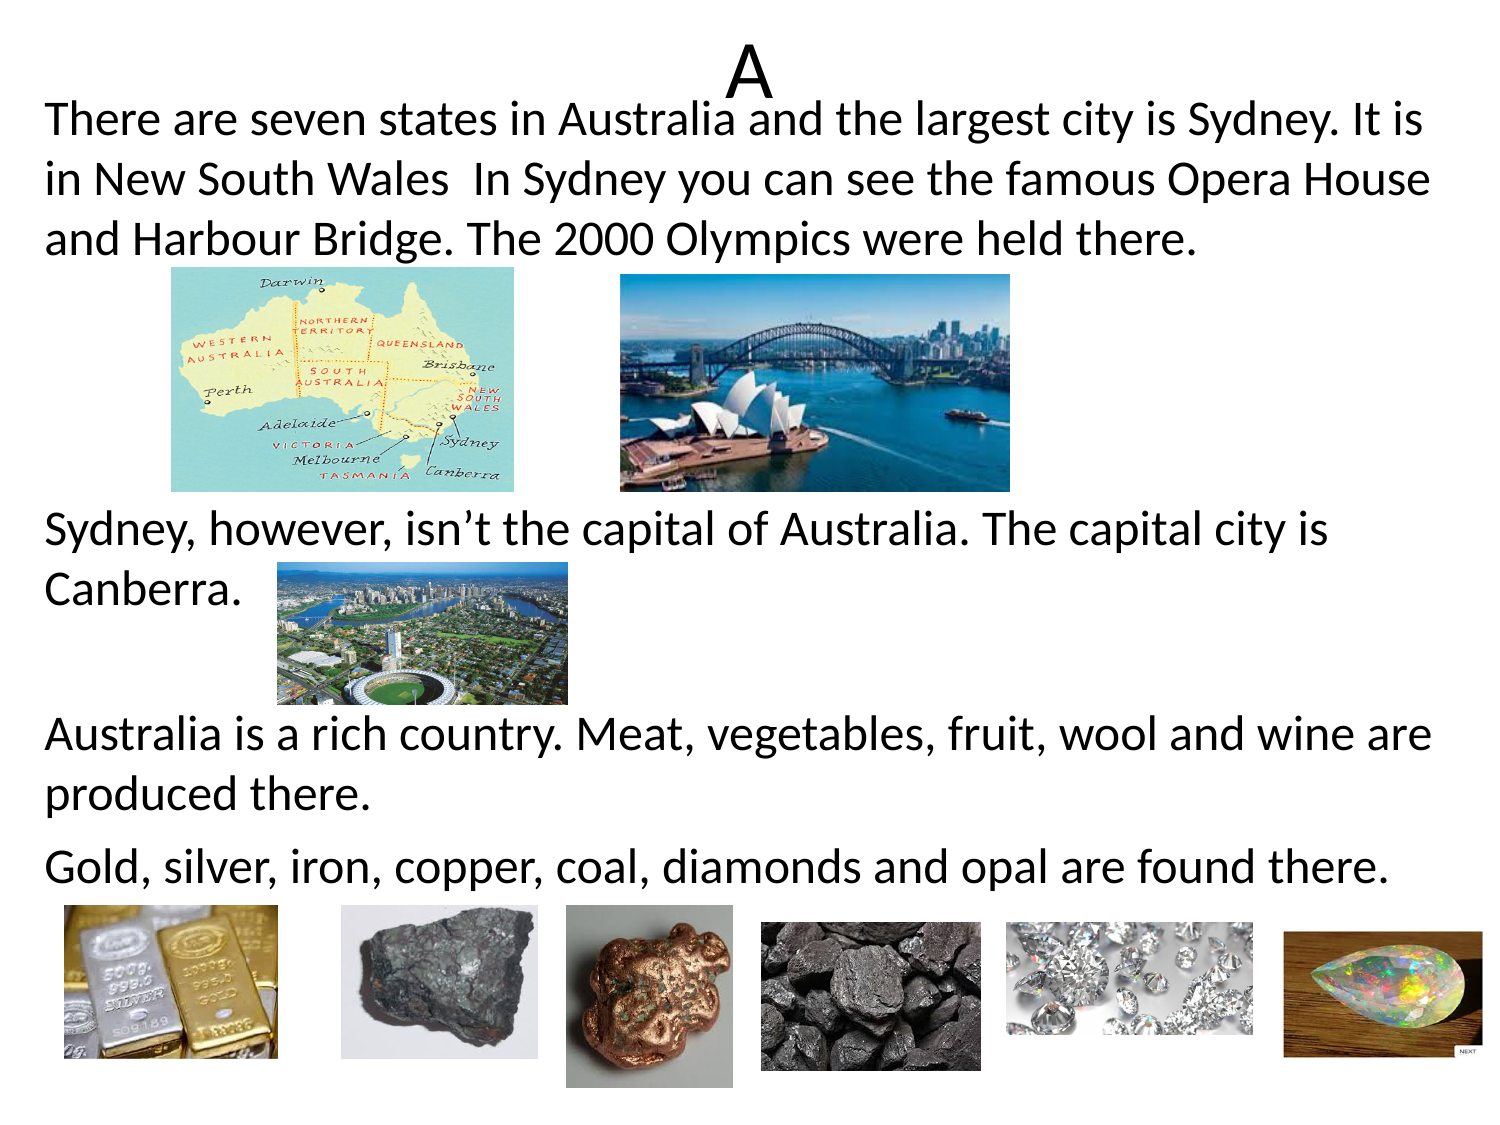

# A
There are seven states in Australia and the largest city is Sydney. It is in New South Wales In Sydney you can see the famous Opera House and Harbour Bridge. The 2000 Olympics were held there.
Sydney, however, isn’t the capital of Australia. The capital city is Canberra.
Australia is a rich country. Meat, vegetables, fruit, wool and wine are produced there.
Gold, silver, iron, copper, coal, diamonds and opal are found there.